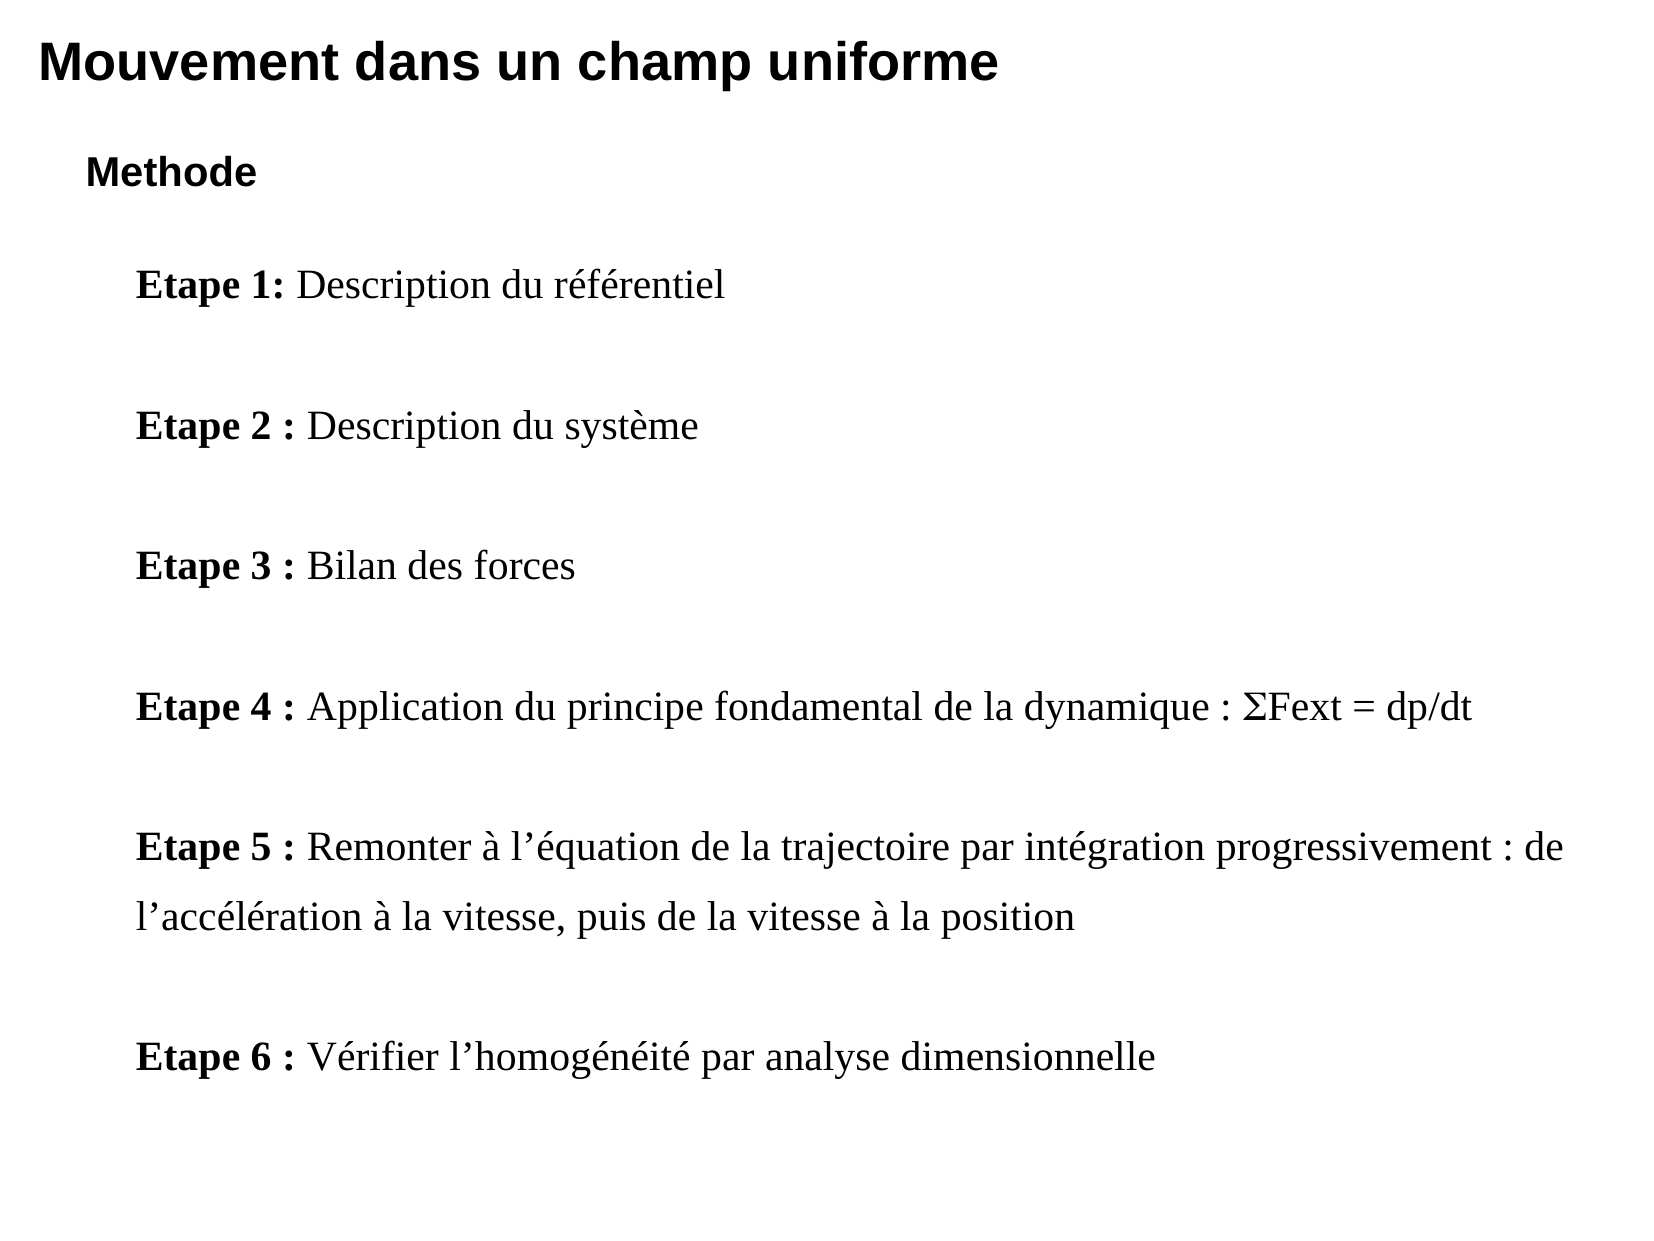

Mouvement dans un champ uniforme
Methode
Etape 1: Description du référentiel
Etape 2 : Description du système
Etape 3 : Bilan des forces
Etape 4 : Application du principe fondamental de la dynamique : SFext = dp/dt
Etape 5 : Remonter à l’équation de la trajectoire par intégration progressivement : de
l’accélération à la vitesse, puis de la vitesse à la position
Etape 6 : Vérifier l’homogénéité par analyse dimensionnelle